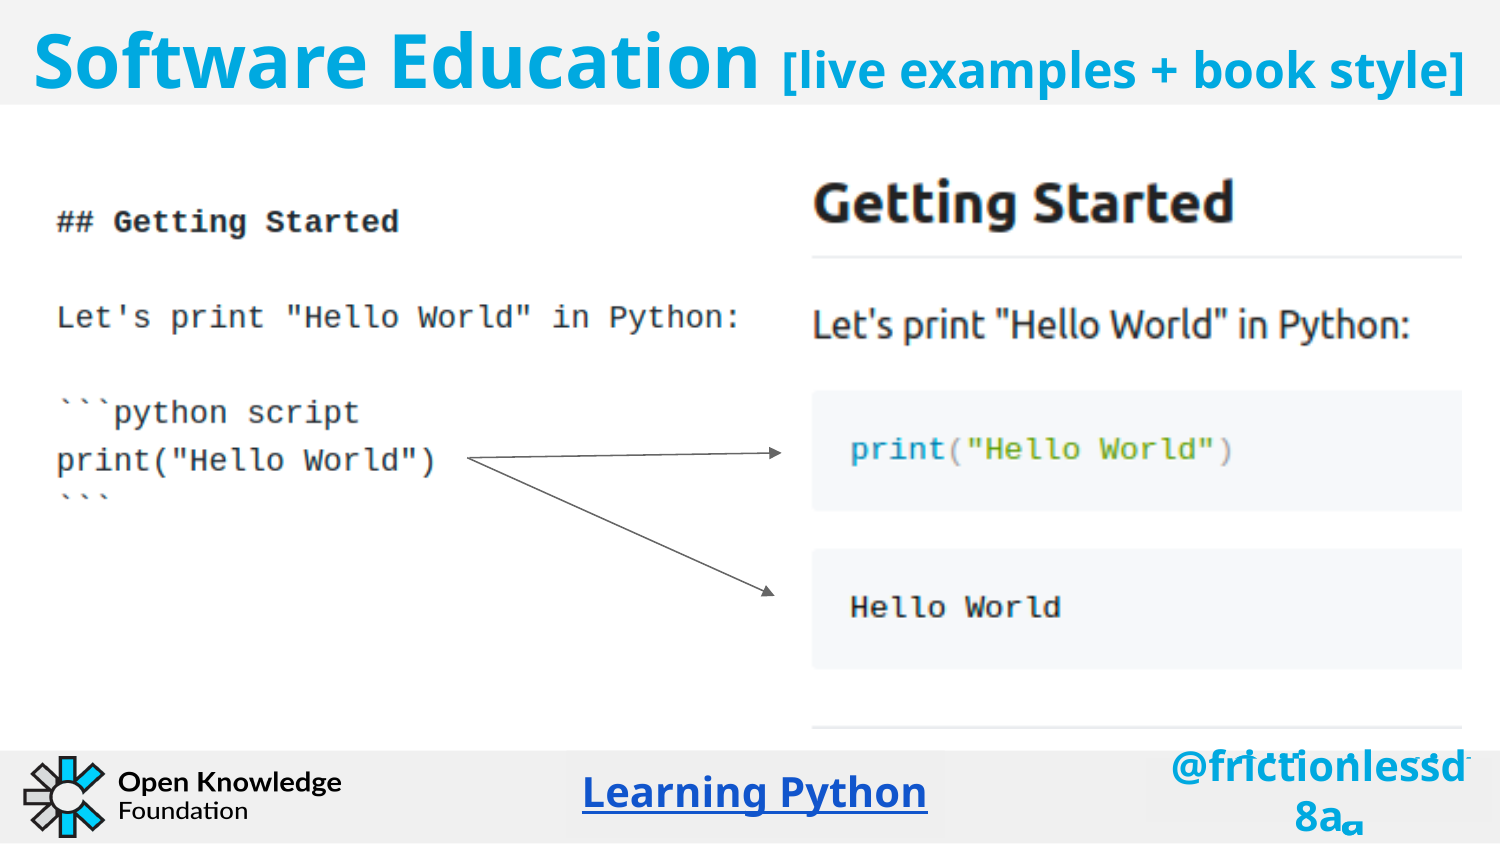

Software Education [live examples + book style]
Learning Python
@frictionlessd8a
@lilscientista